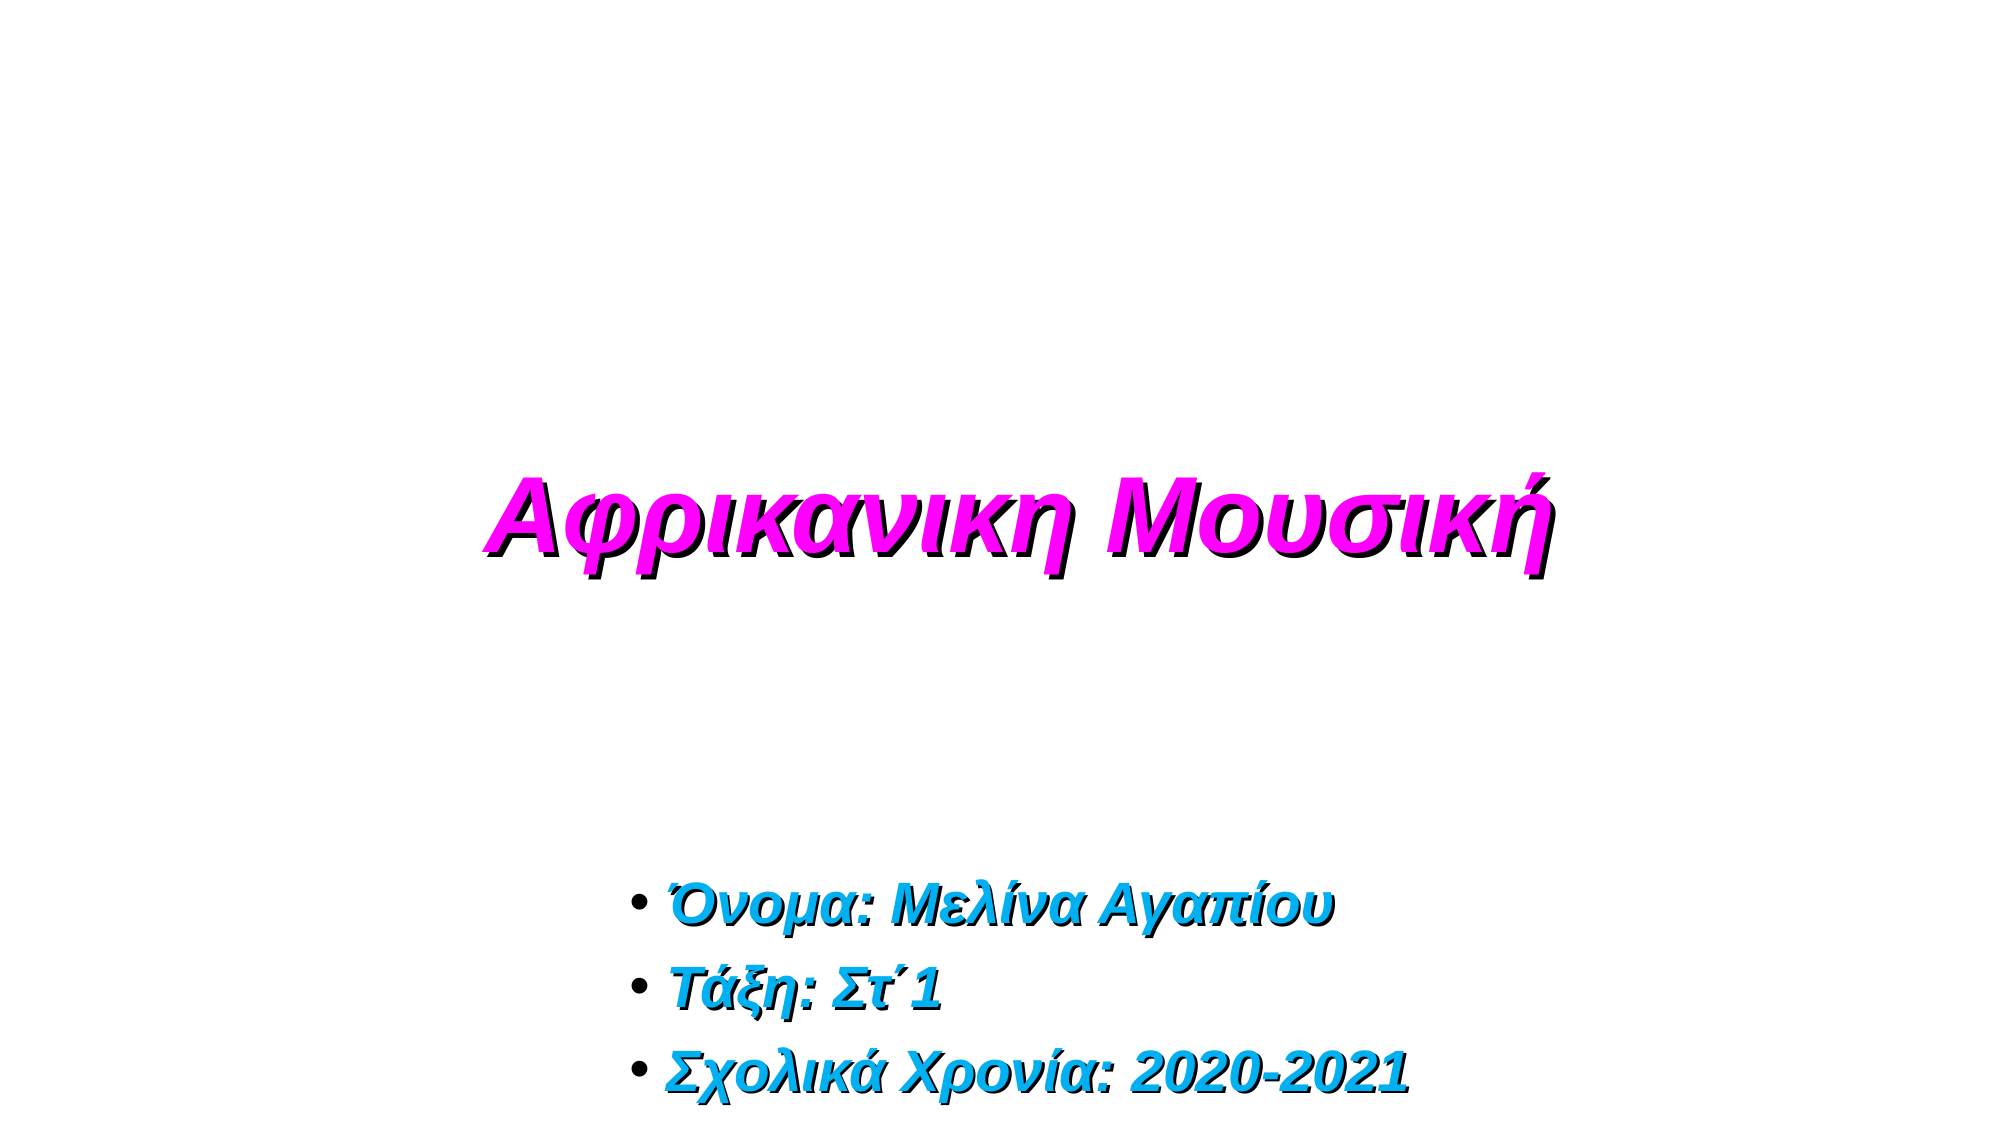

Αφρικανικη Μουσική
Όνομα: Μελίνα Αγαπίου
Τάξη: Στ΄1
Σχολικά Χρονία: 2020-2021